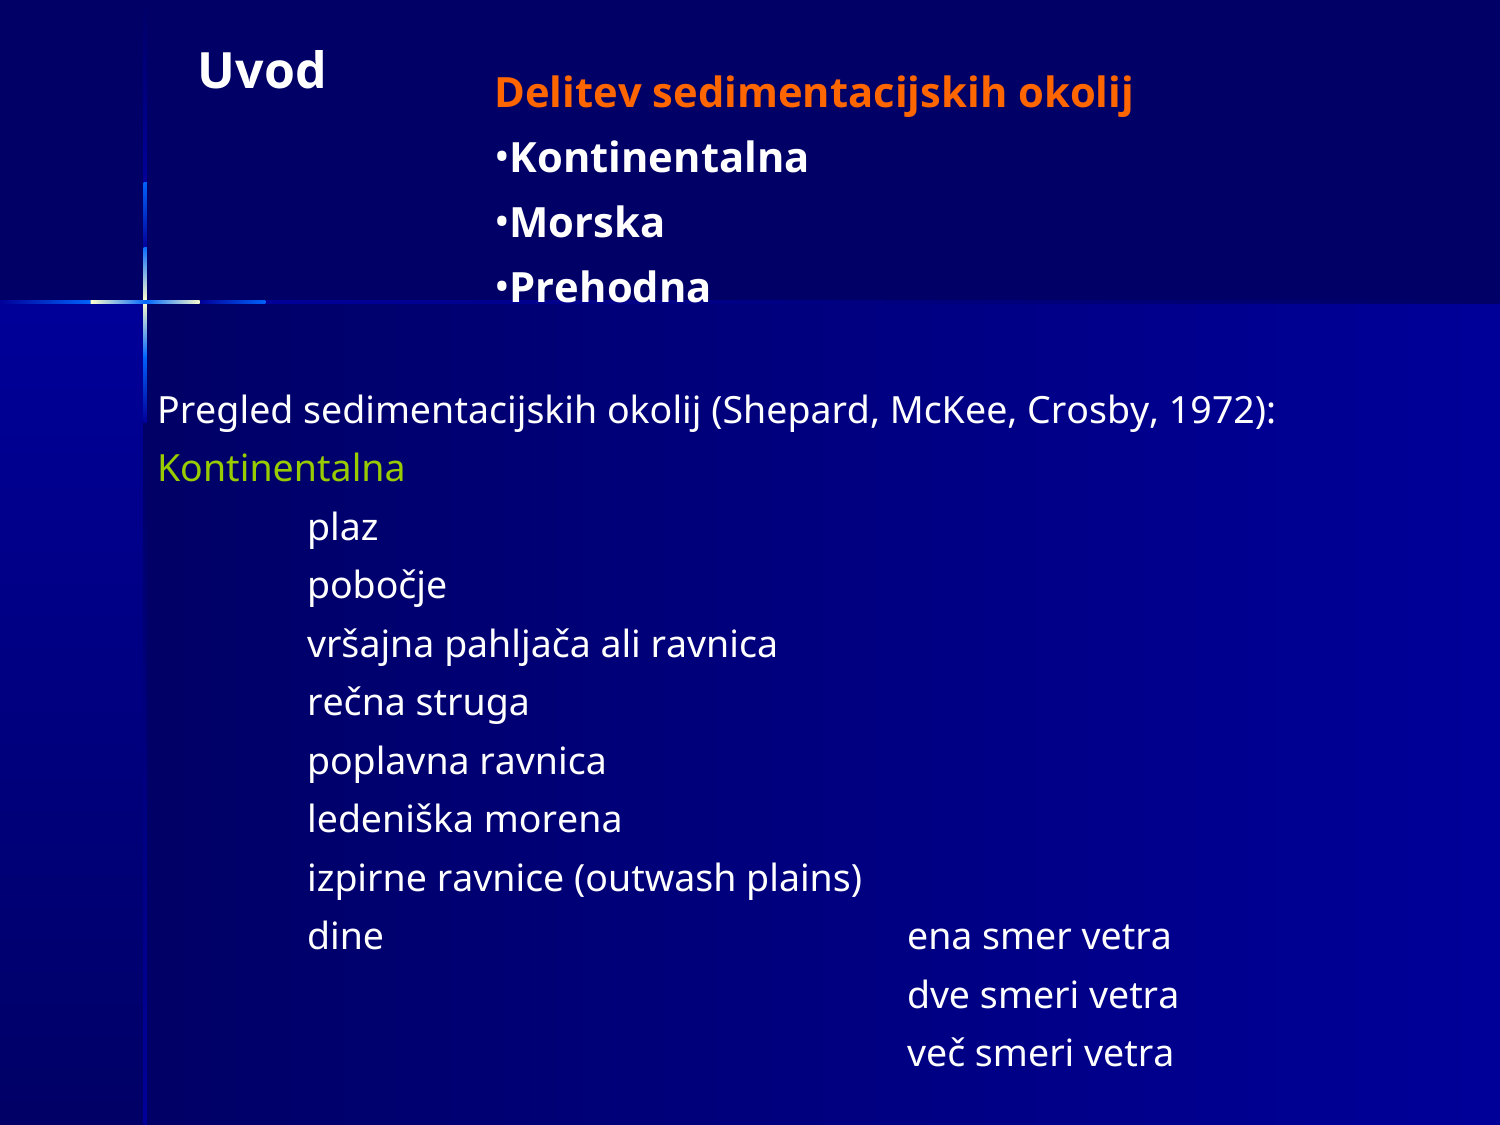

Uvod
Delitev sedimentacijskih okolij
Kontinentalna
Morska
Prehodna
Pregled sedimentacijskih okolij (Shepard, McKee, Crosby, 1972):
Kontinentalna
	plaz
	pobočje
	vršajna pahljača ali ravnica
	rečna struga
	poplavna ravnica
	ledeniška morena
	izpirne ravnice (outwash plains)
	dine				ena smer vetra
					dve smeri vetra
					več smeri vetra